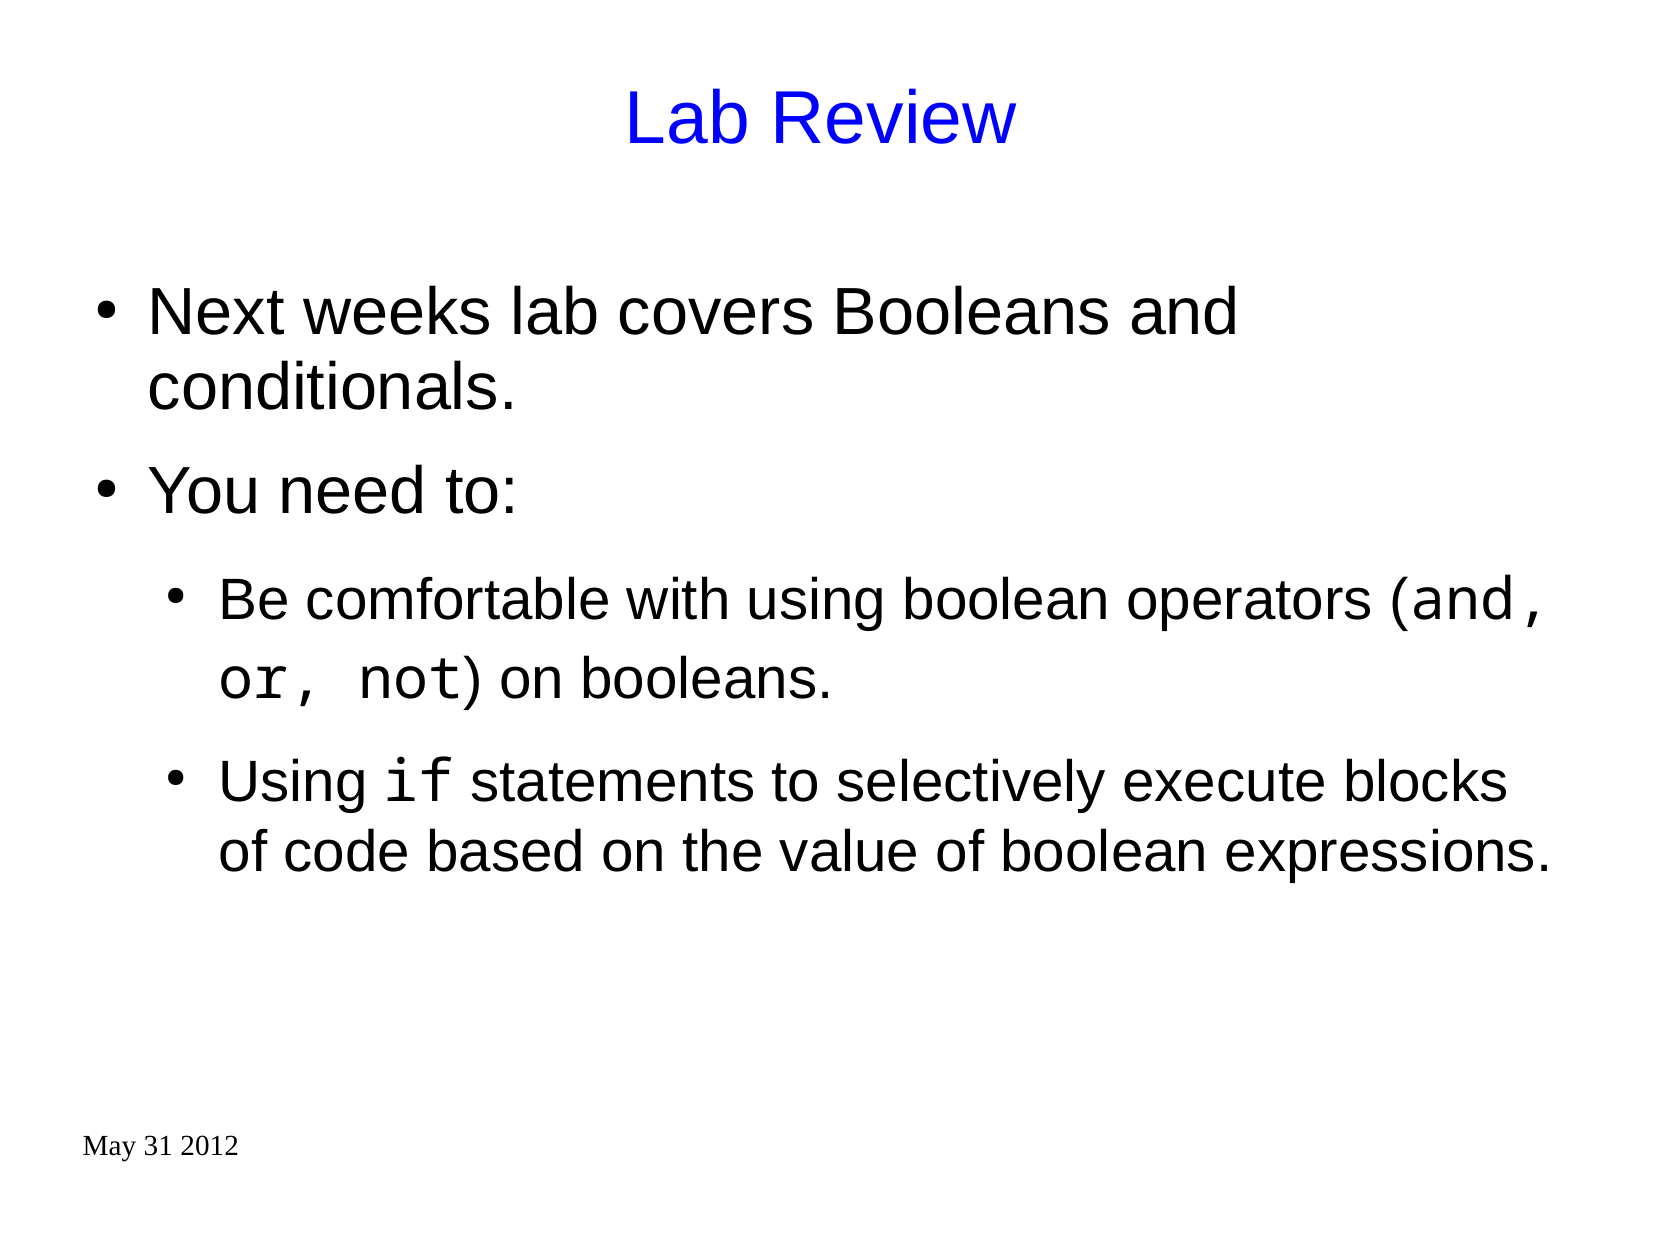

# Lab Review
Next weeks lab covers Booleans and conditionals.
You need to:
Be comfortable with using boolean operators (and, or, not) on booleans.
Using if statements to selectively execute blocks of code based on the value of boolean expressions.
May 31 2012